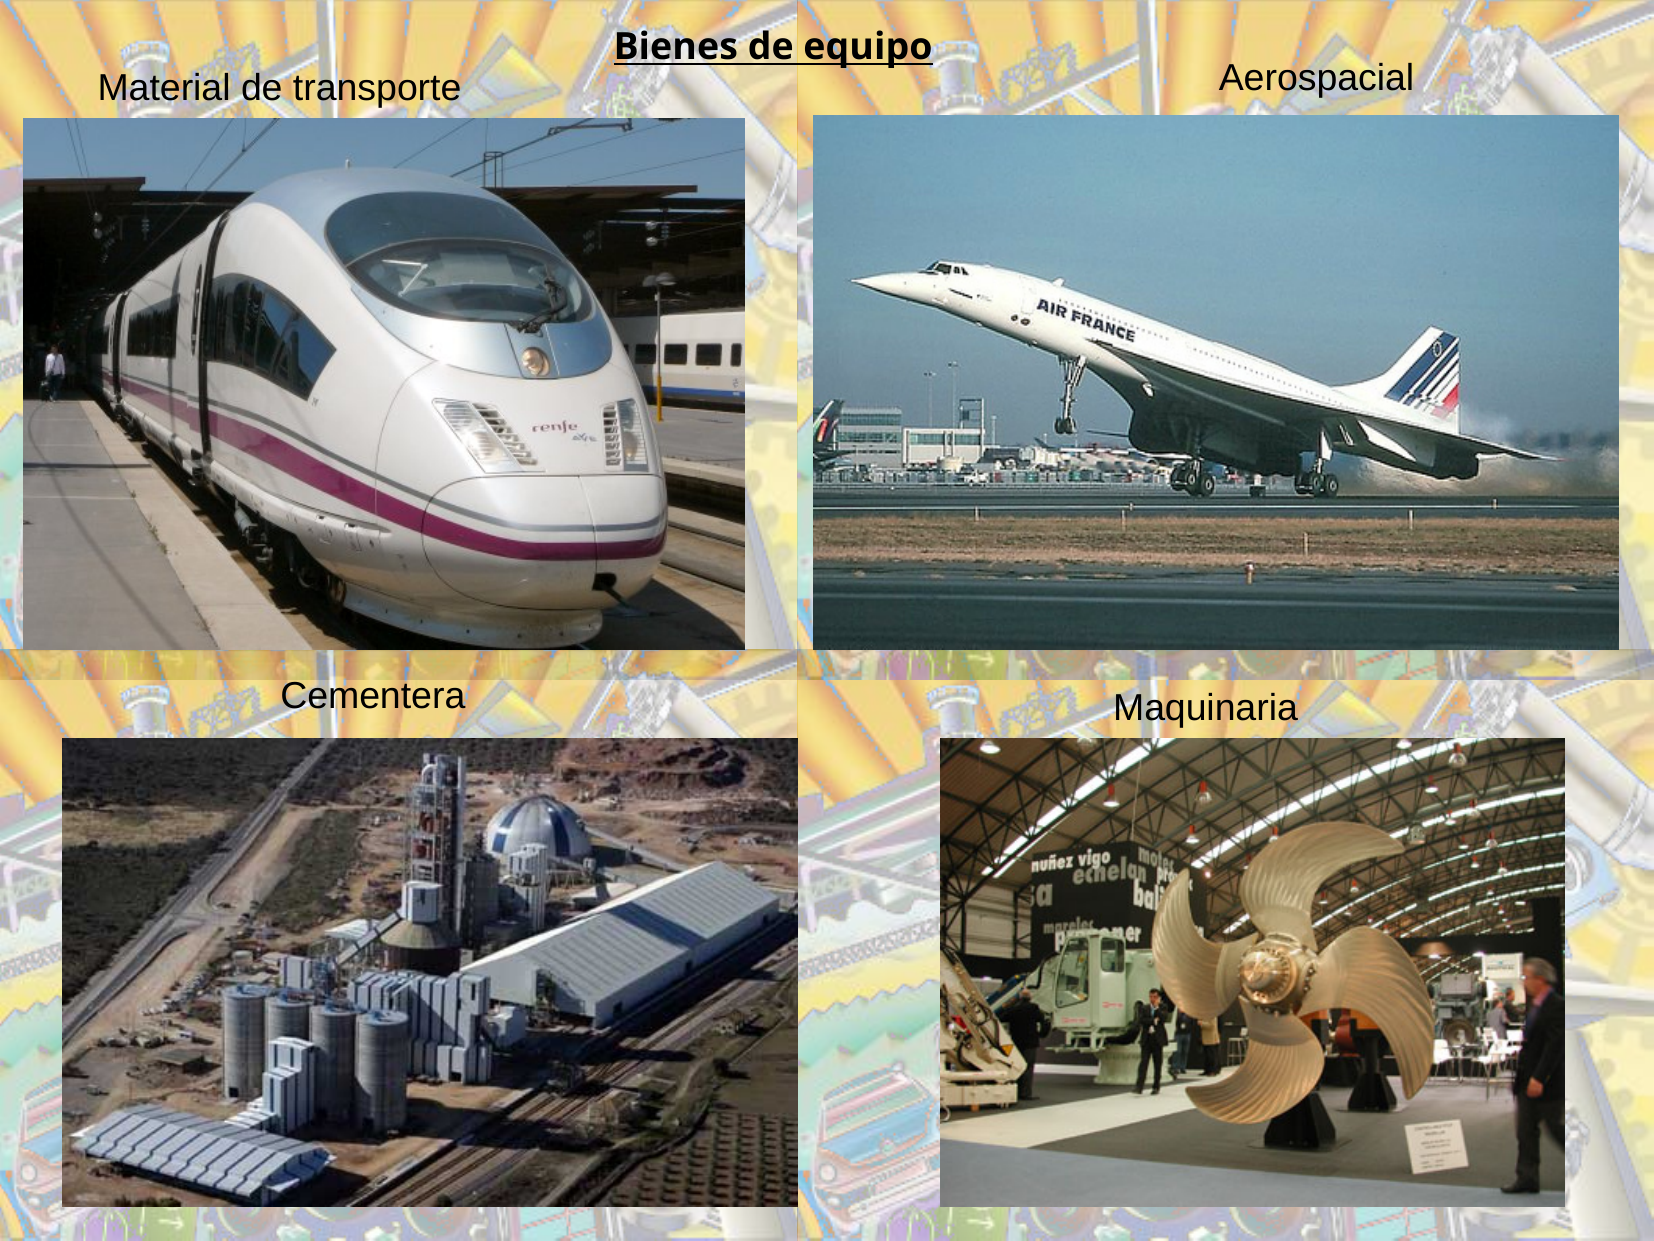

Bienes de equipo
Aerospacial
Material de transporte
Cementera
Maquinaria